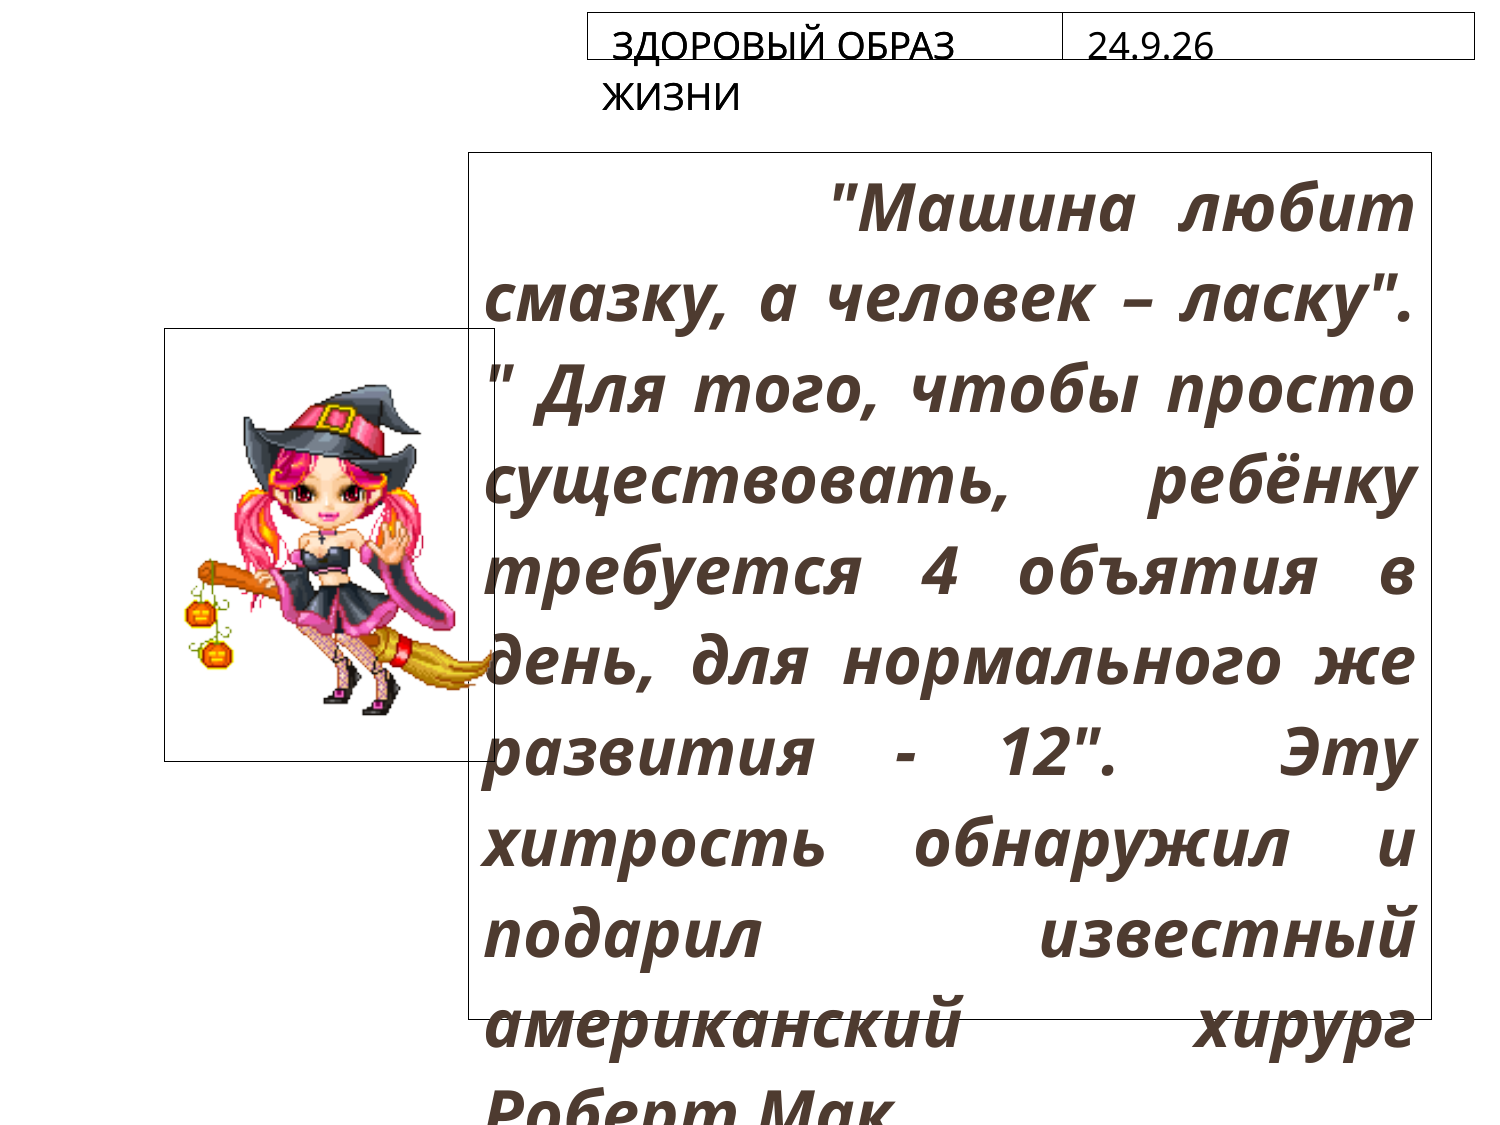

<footer>ЗДОРОВЫЙ ОБРАЗ ЖИЗНИ
# "Машина любит смазку, а человек – ласку". " Для того, чтобы просто существовать, ребёнку требуется 4 объятия в день, для нормального же развития - 12". Эту хитрость обнаружил и подарил известный американский хирург Роберт Мак.